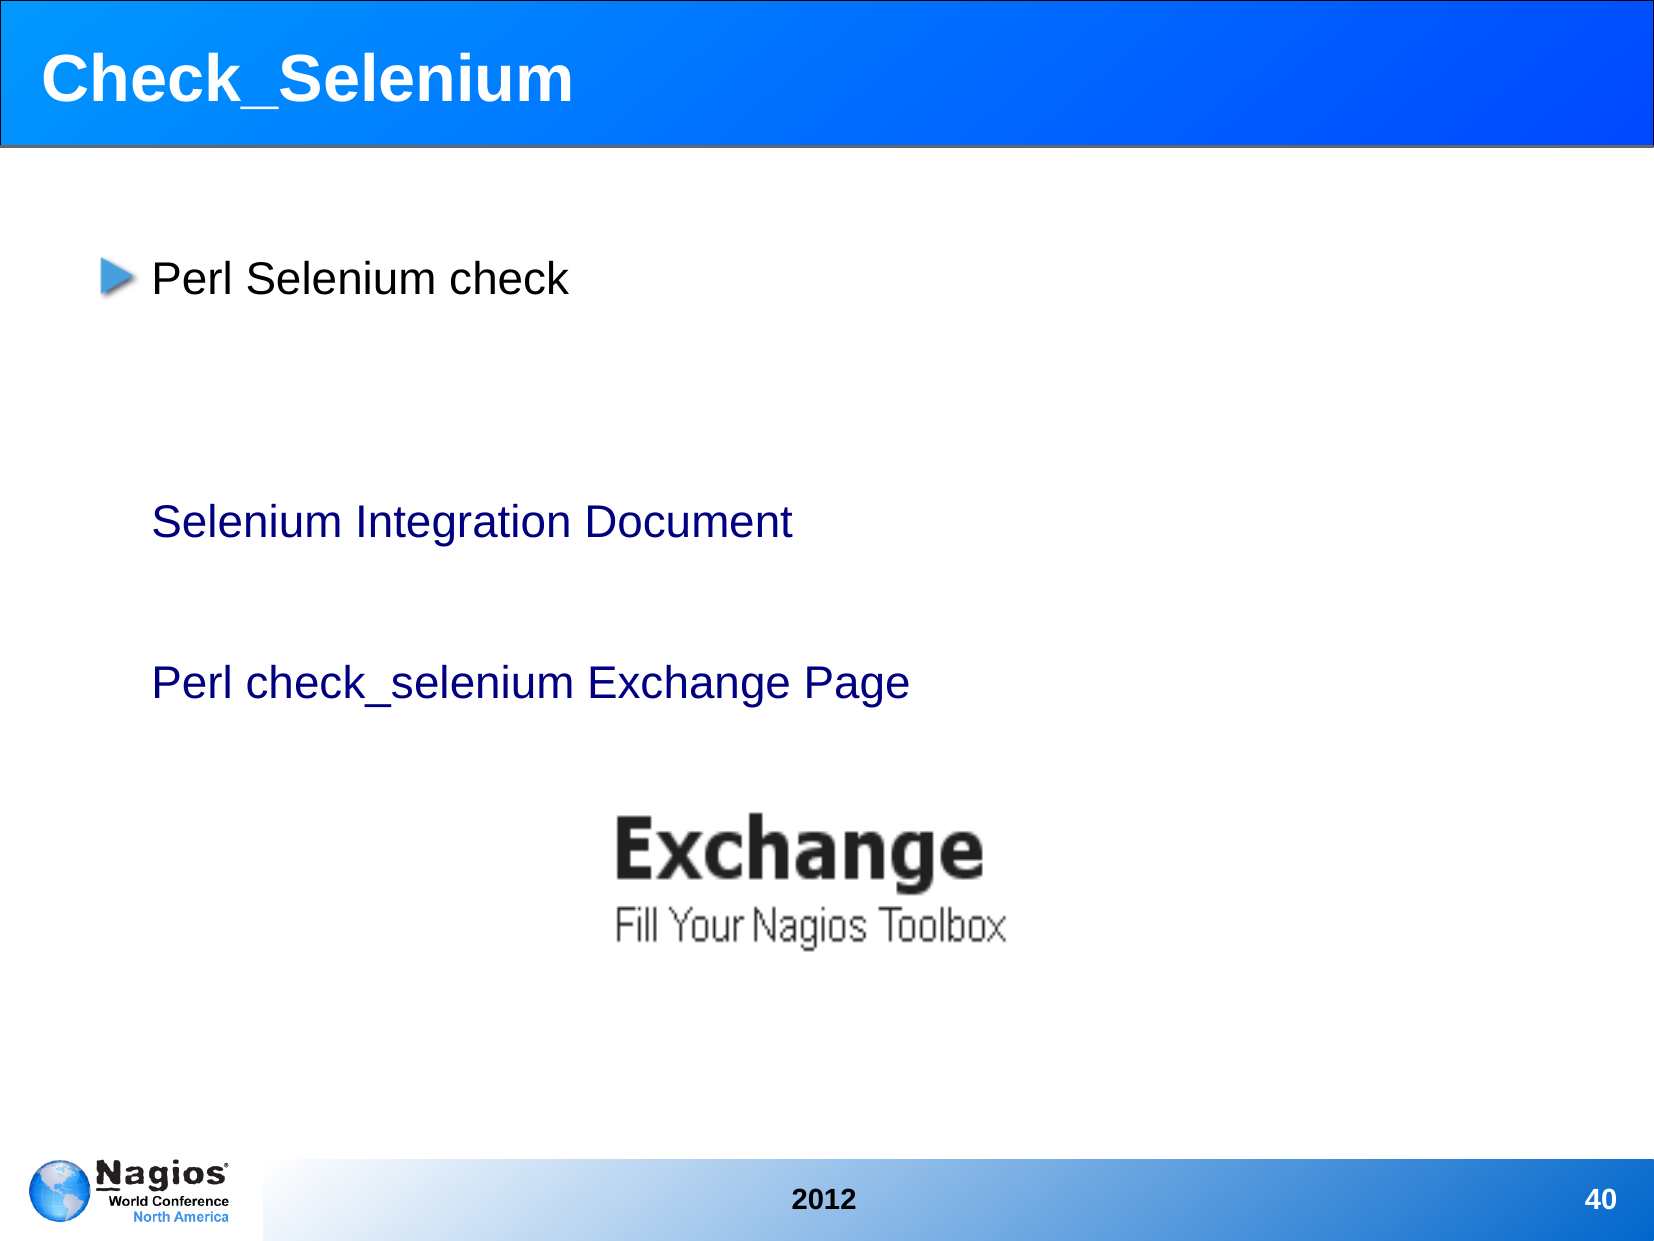

# Check_Selenium
Perl Selenium check
Selenium Integration Document
Perl check_selenium Exchange Page
2011
40